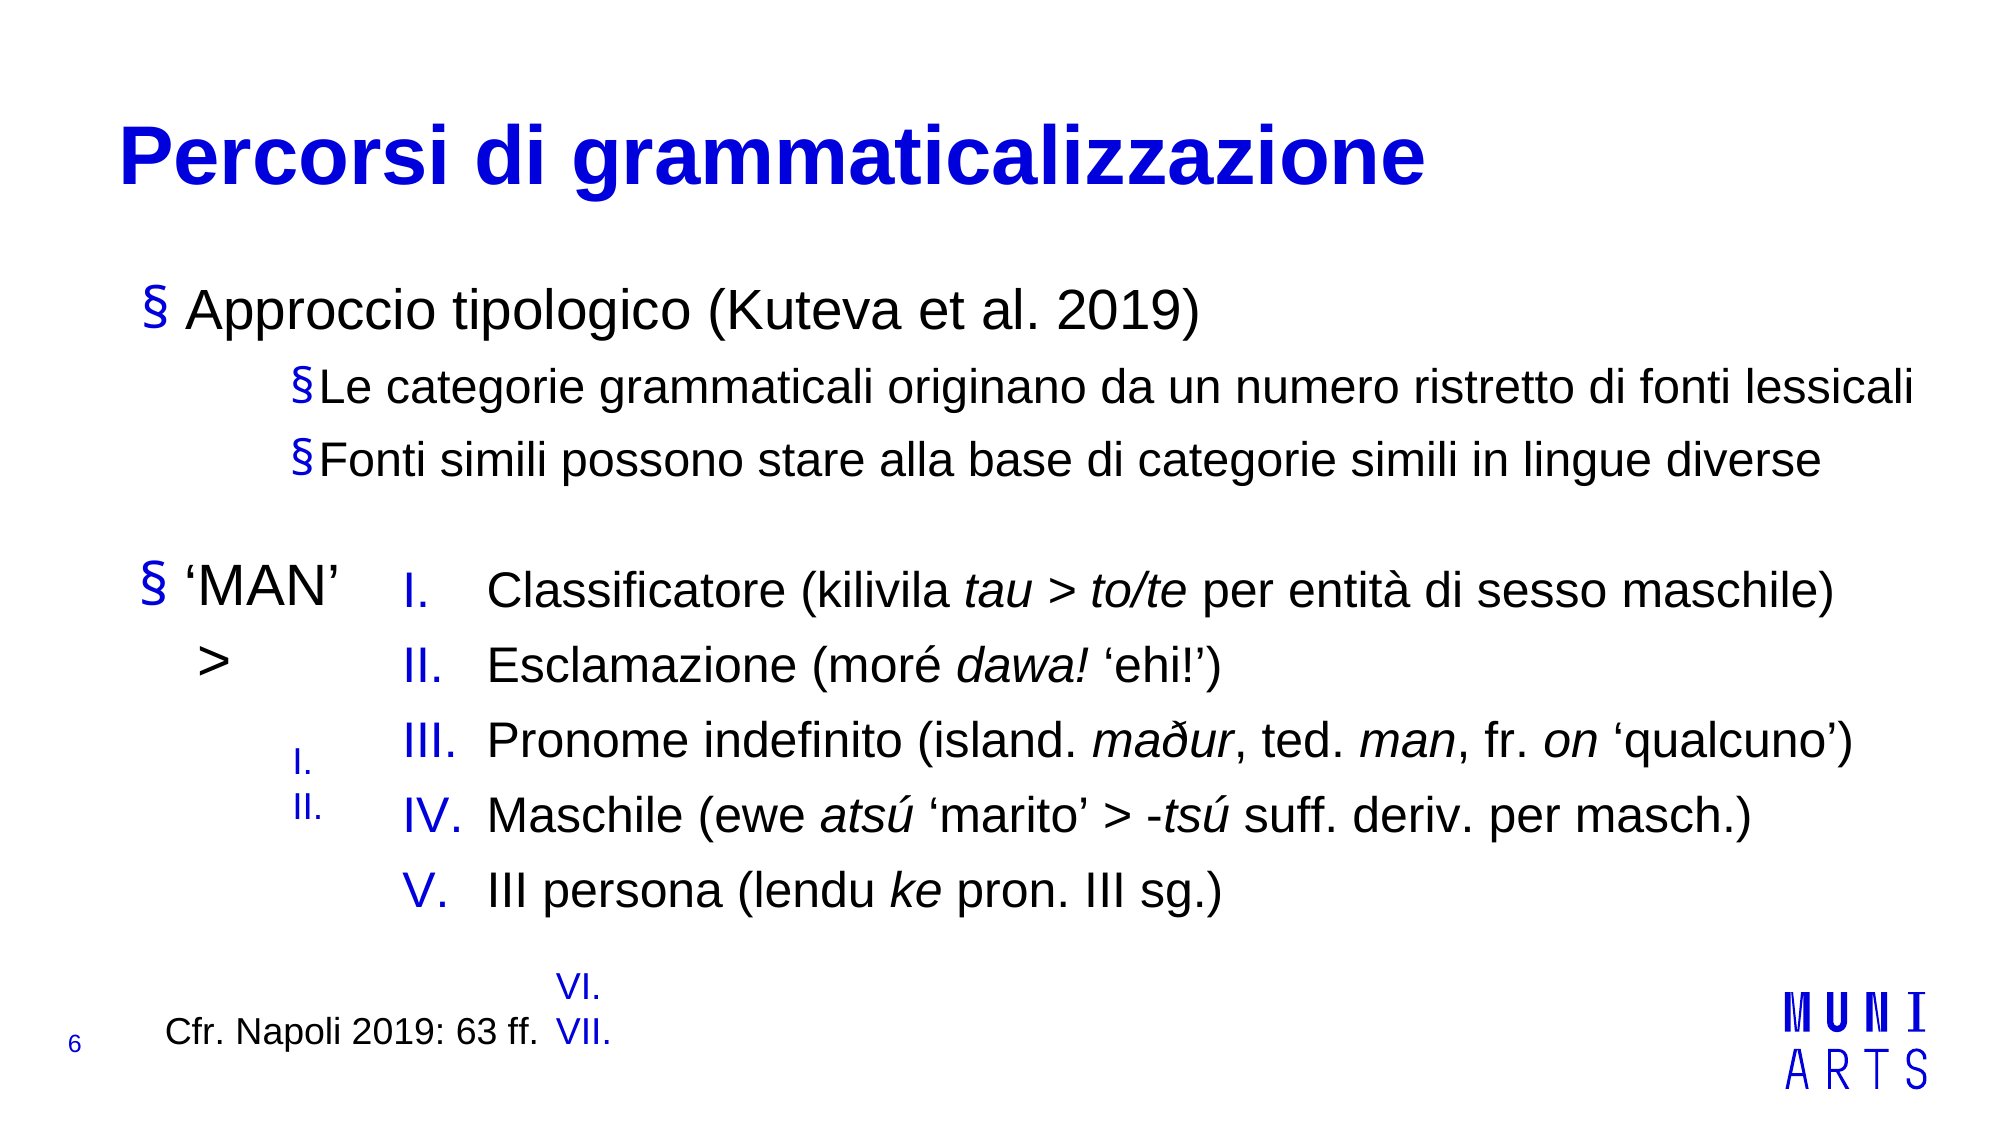

# Percorsi di grammaticalizzazione
 Approccio tipologico (Kuteva et al. 2019)
Le categorie grammaticali originano da un numero ristretto di fonti lessicali
Fonti simili possono stare alla base di categorie simili in lingue diverse
 ‘man’ >
Classificatore (kilivila tau > to/te per entità di sesso maschile)
Esclamazione (moré dawa! ‘ehi!’)
Pronome indefinito (island. maður, ted. man, fr. on ‘qualcuno’)
Maschile (ewe atsú ‘marito’ > -tsú suff. deriv. per masch.)
III persona (lendu ke pron. III sg.)
 Cfr. Napoli 2019: 63 ff.